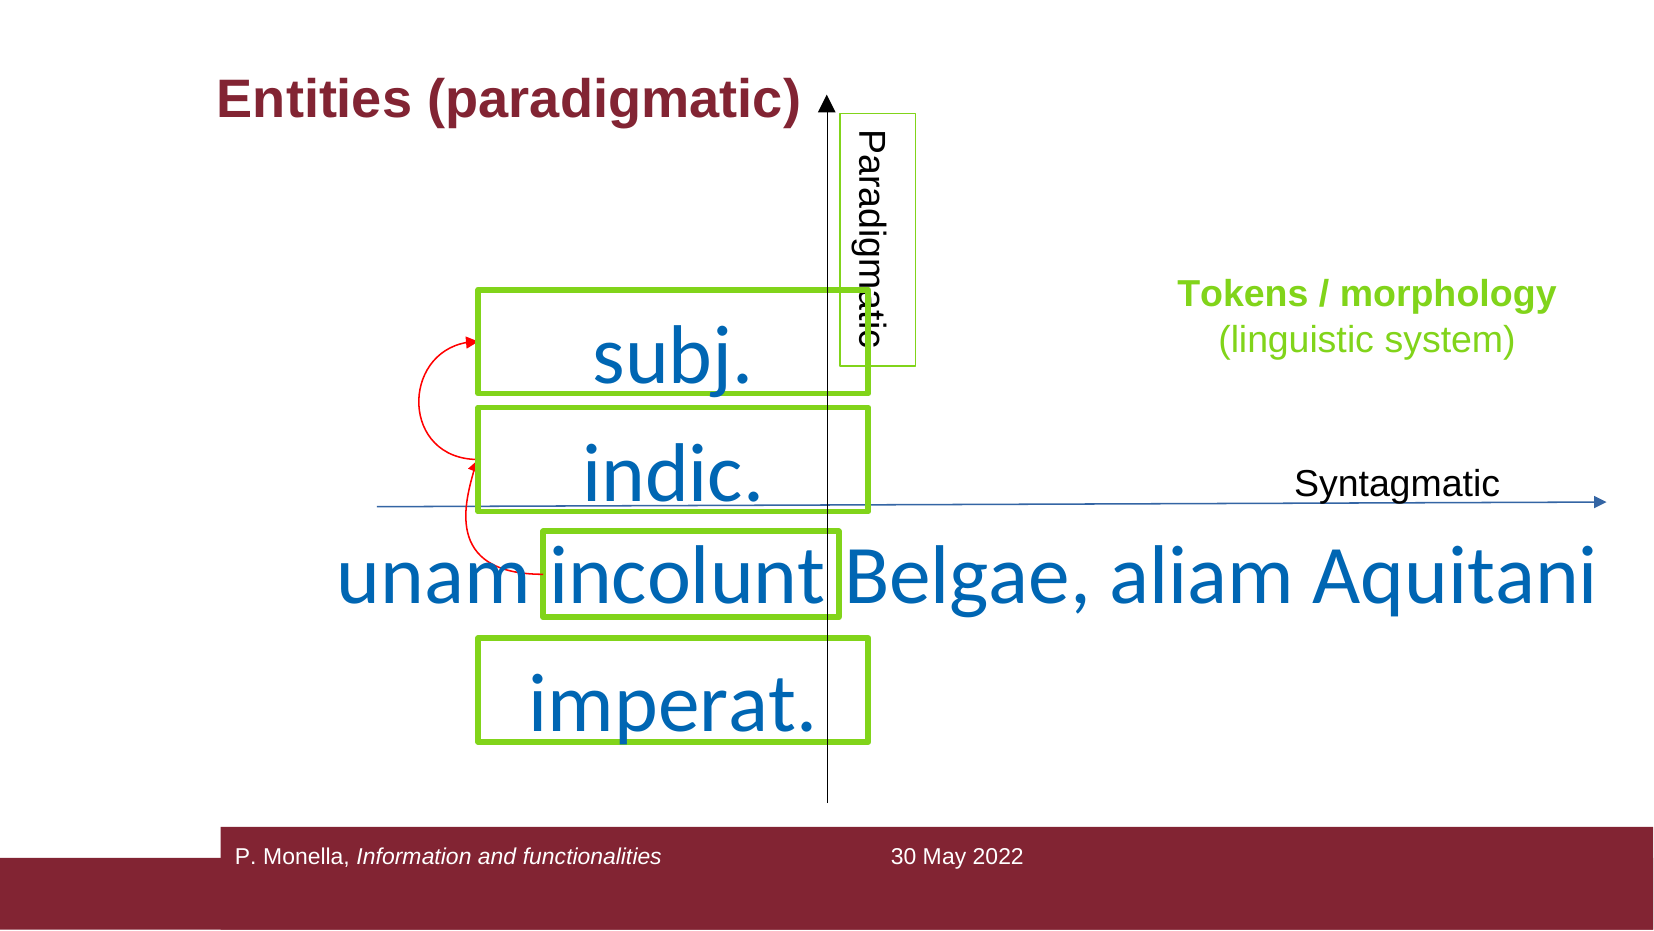

# Entities (paradigmatic)
Tokens / morphology
(linguistic system)
subj.
 Paradigmatic
indic.
											Syntagmatic
unam incolunt Belgae, aliam Aquitani
imperat.